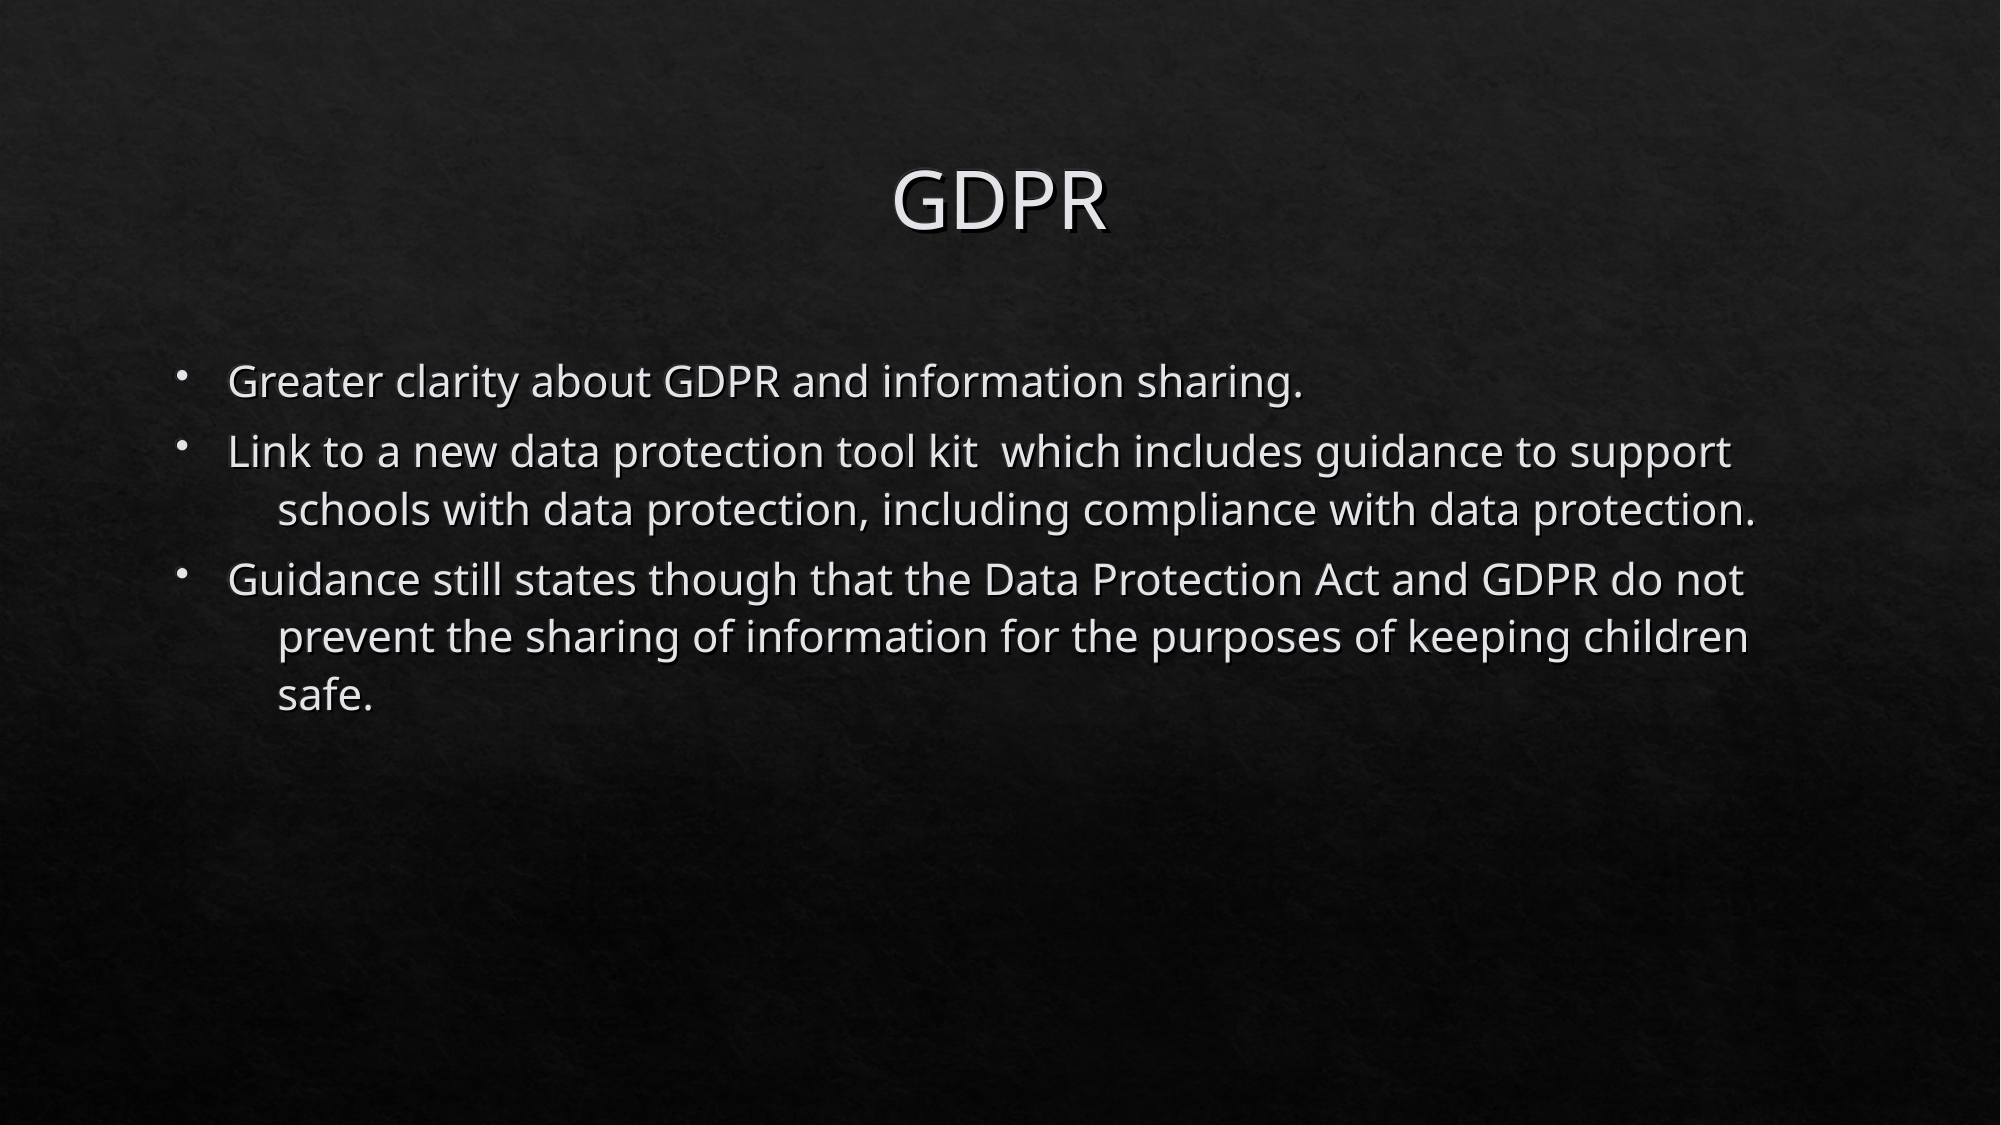

# GDPR
Greater clarity about GDPR and information sharing.
Link to a new data protection tool kit which includes guidance to support schools with data protection, including compliance with data protection.
Guidance still states though that the Data Protection Act and GDPR do not prevent the sharing of information for the purposes of keeping children safe.